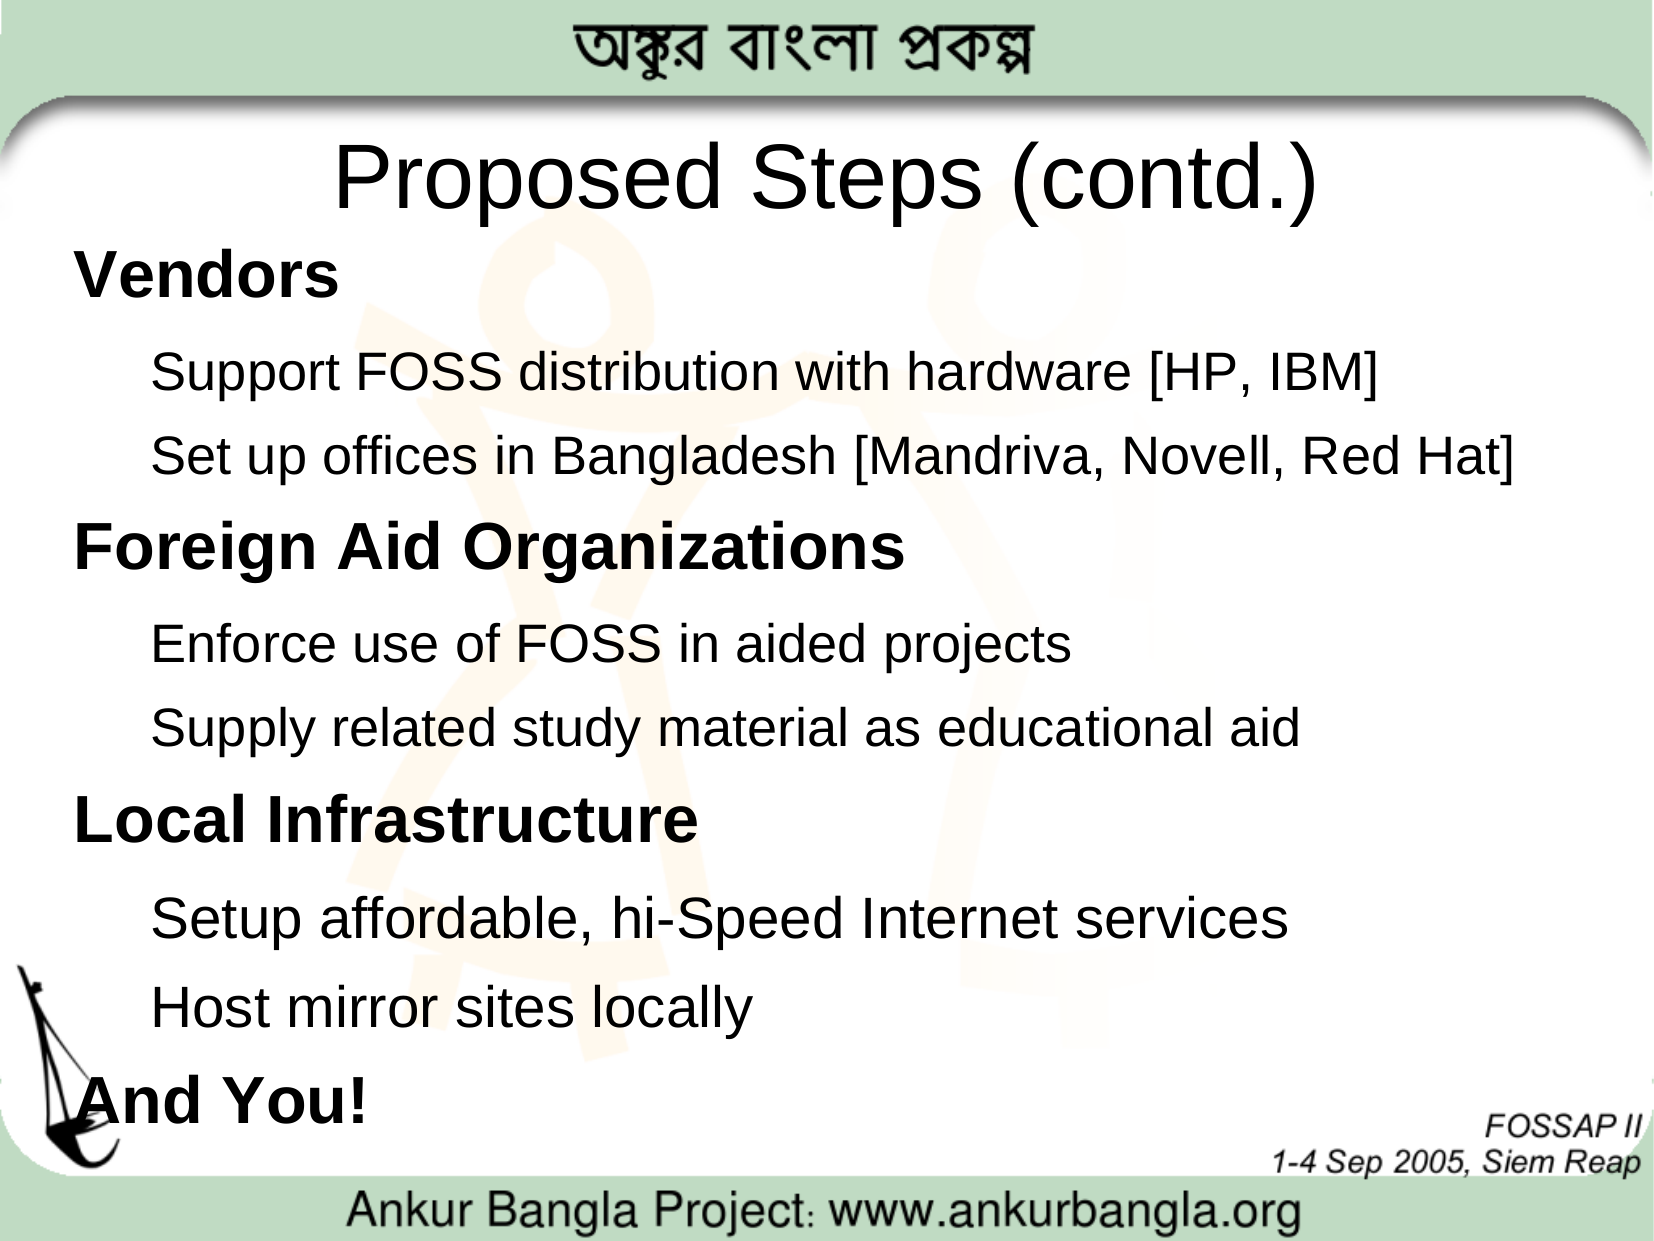

# Proposed Steps (contd.)
Vendors
Support FOSS distribution with hardware [HP, IBM]
Set up offices in Bangladesh [Mandriva, Novell, Red Hat]
Foreign Aid Organizations
Enforce use of FOSS in aided projects
Supply related study material as educational aid
Local Infrastructure
Setup affordable, hi-Speed Internet services
Host mirror sites locally
And You!